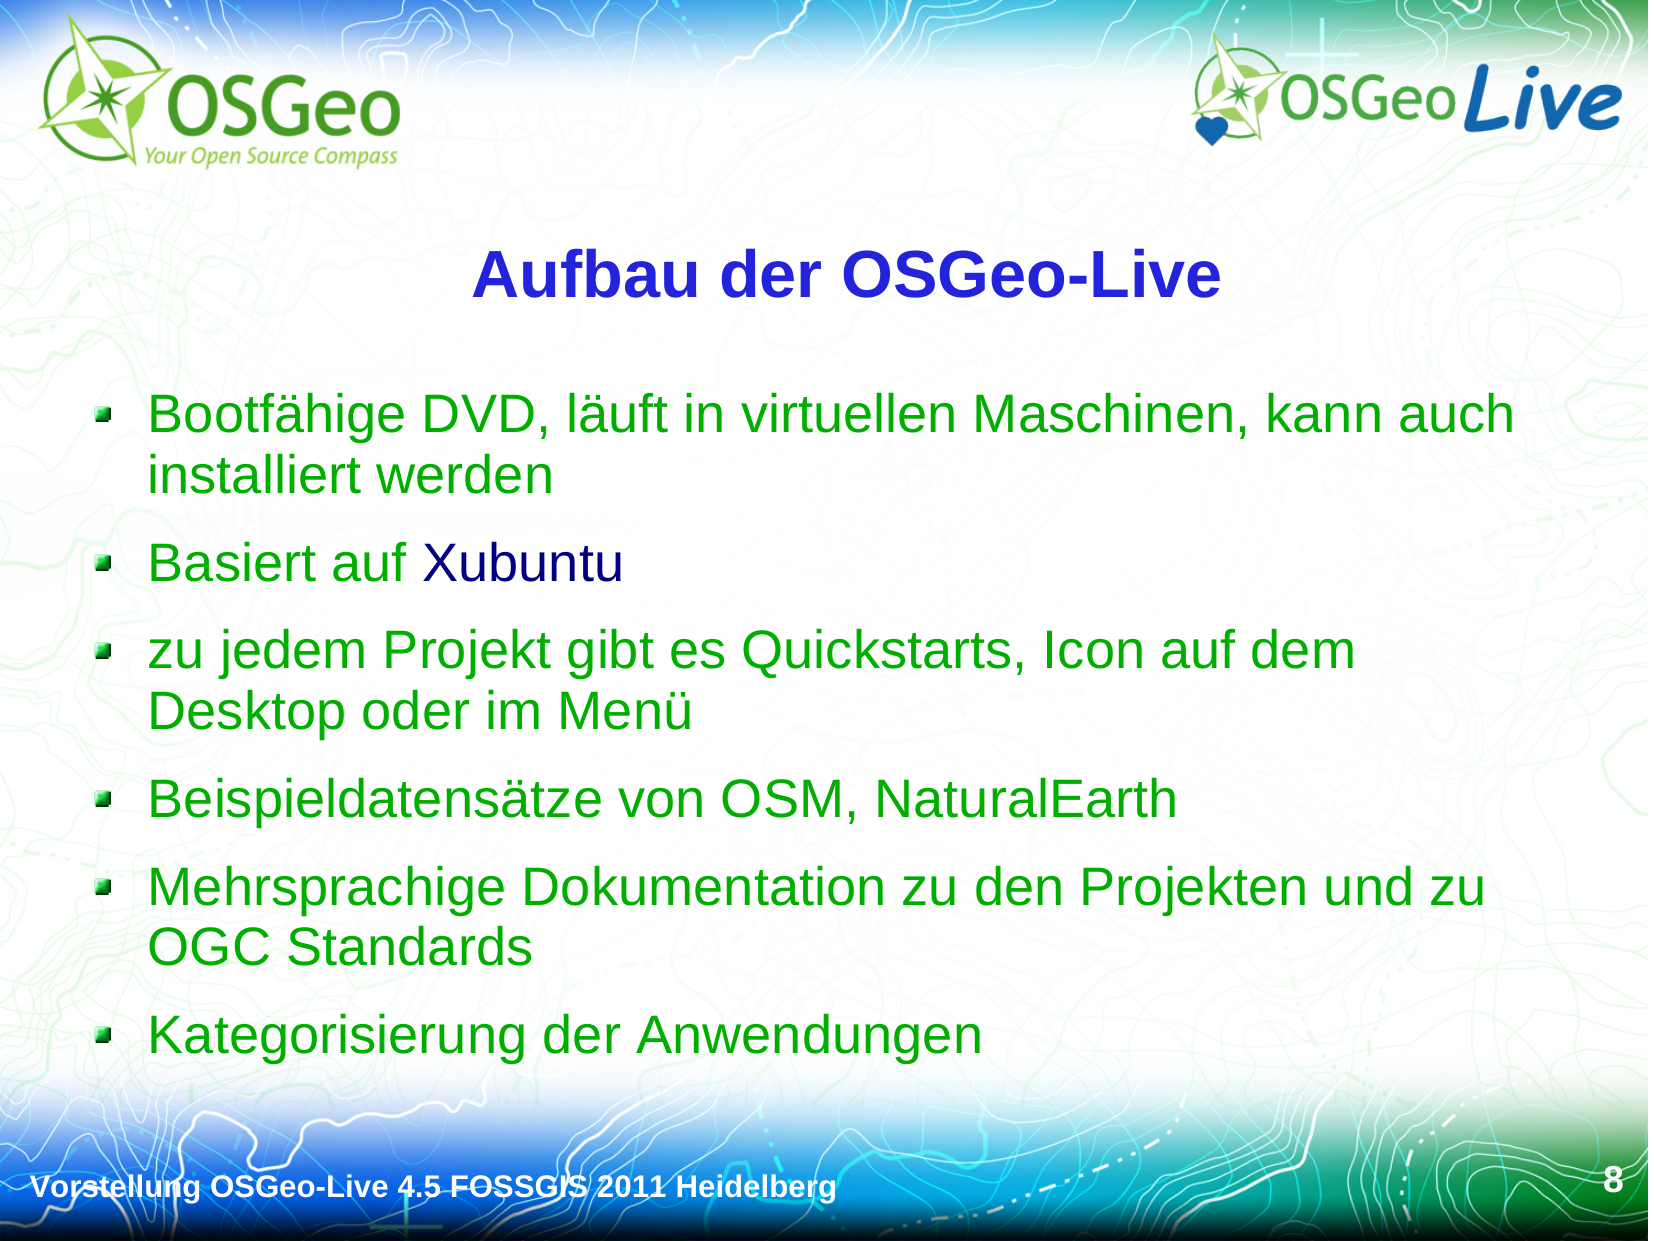

# Aufbau der OSGeo-Live
Bootfähige DVD, läuft in virtuellen Maschinen, kann auch installiert werden
Basiert auf Xubuntu
zu jedem Projekt gibt es Quickstarts, Icon auf dem Desktop oder im Menü
Beispieldatensätze von OSM, NaturalEarth
Mehrsprachige Dokumentation zu den Projekten und zu OGC Standards
Kategorisierung der Anwendungen